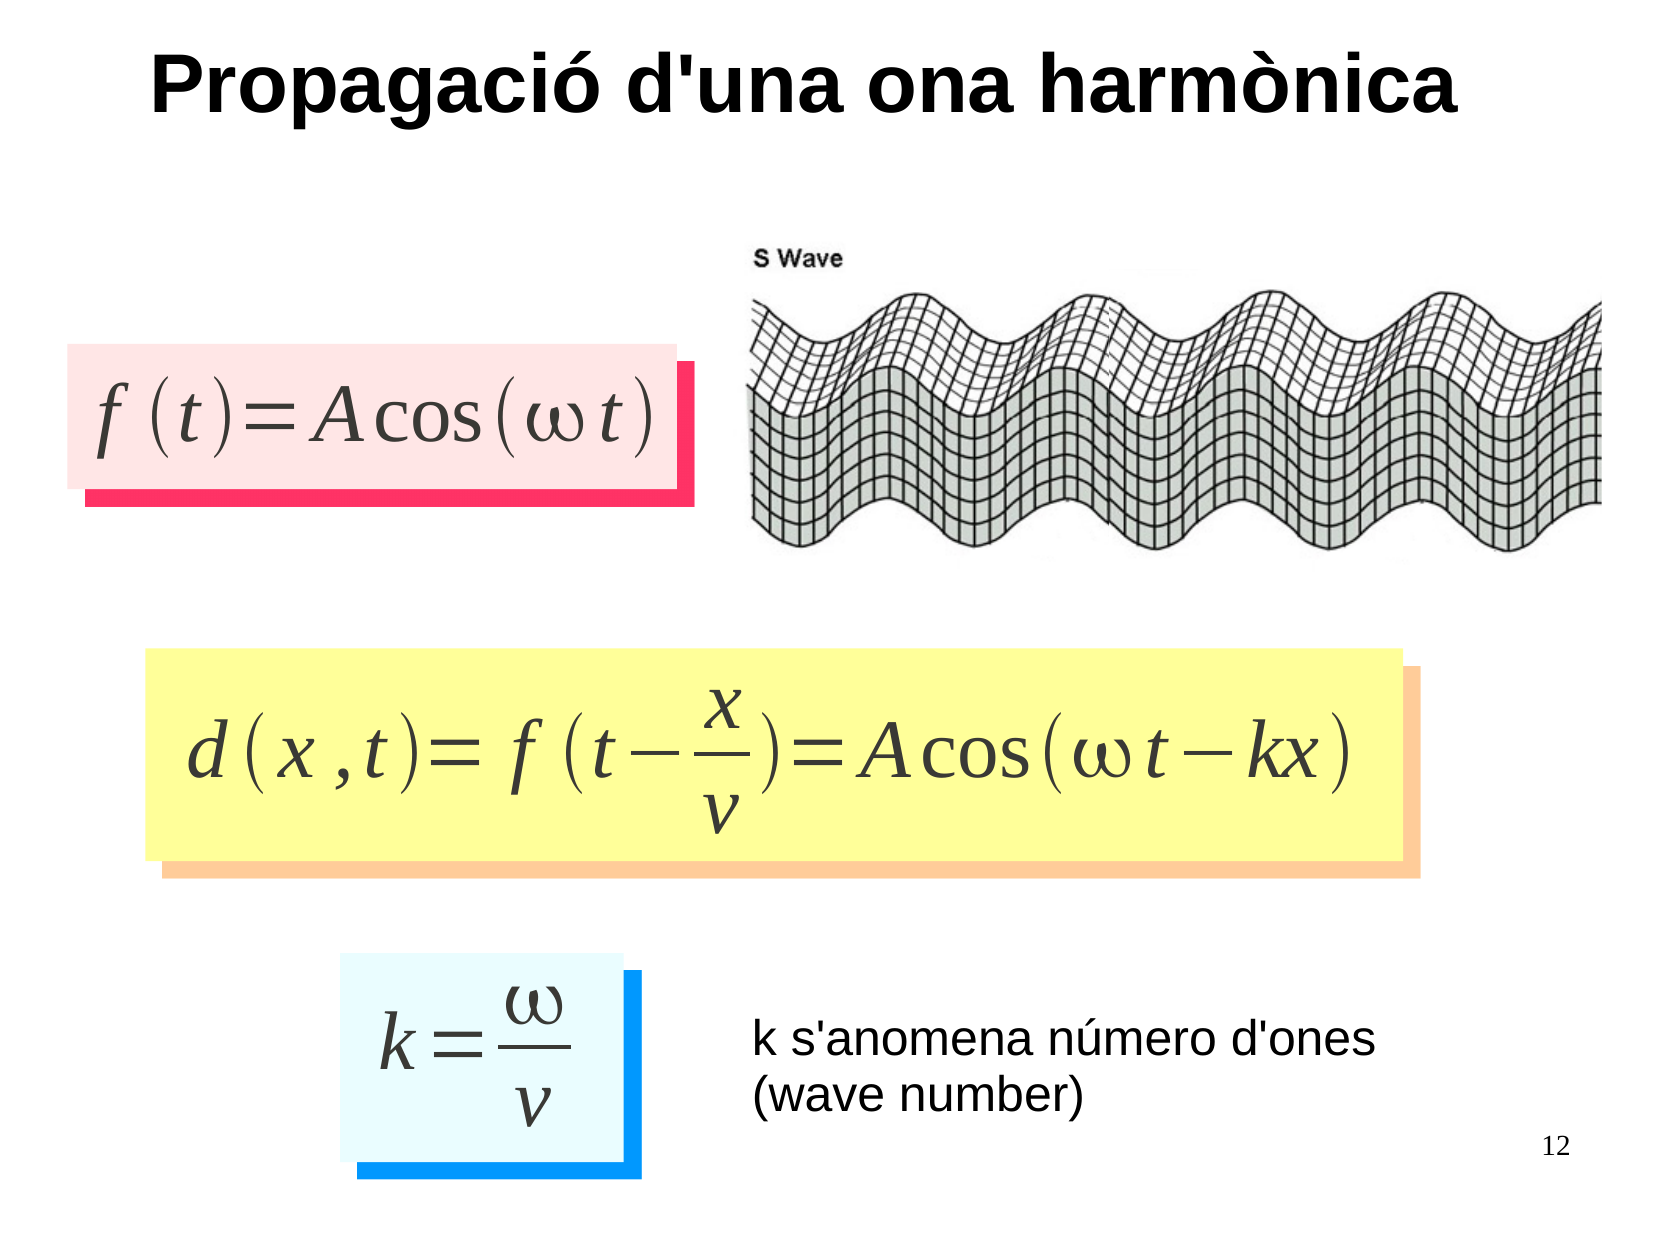

Propagació d'una ona harmònica
k s'anomena número d'ones (wave number)
12